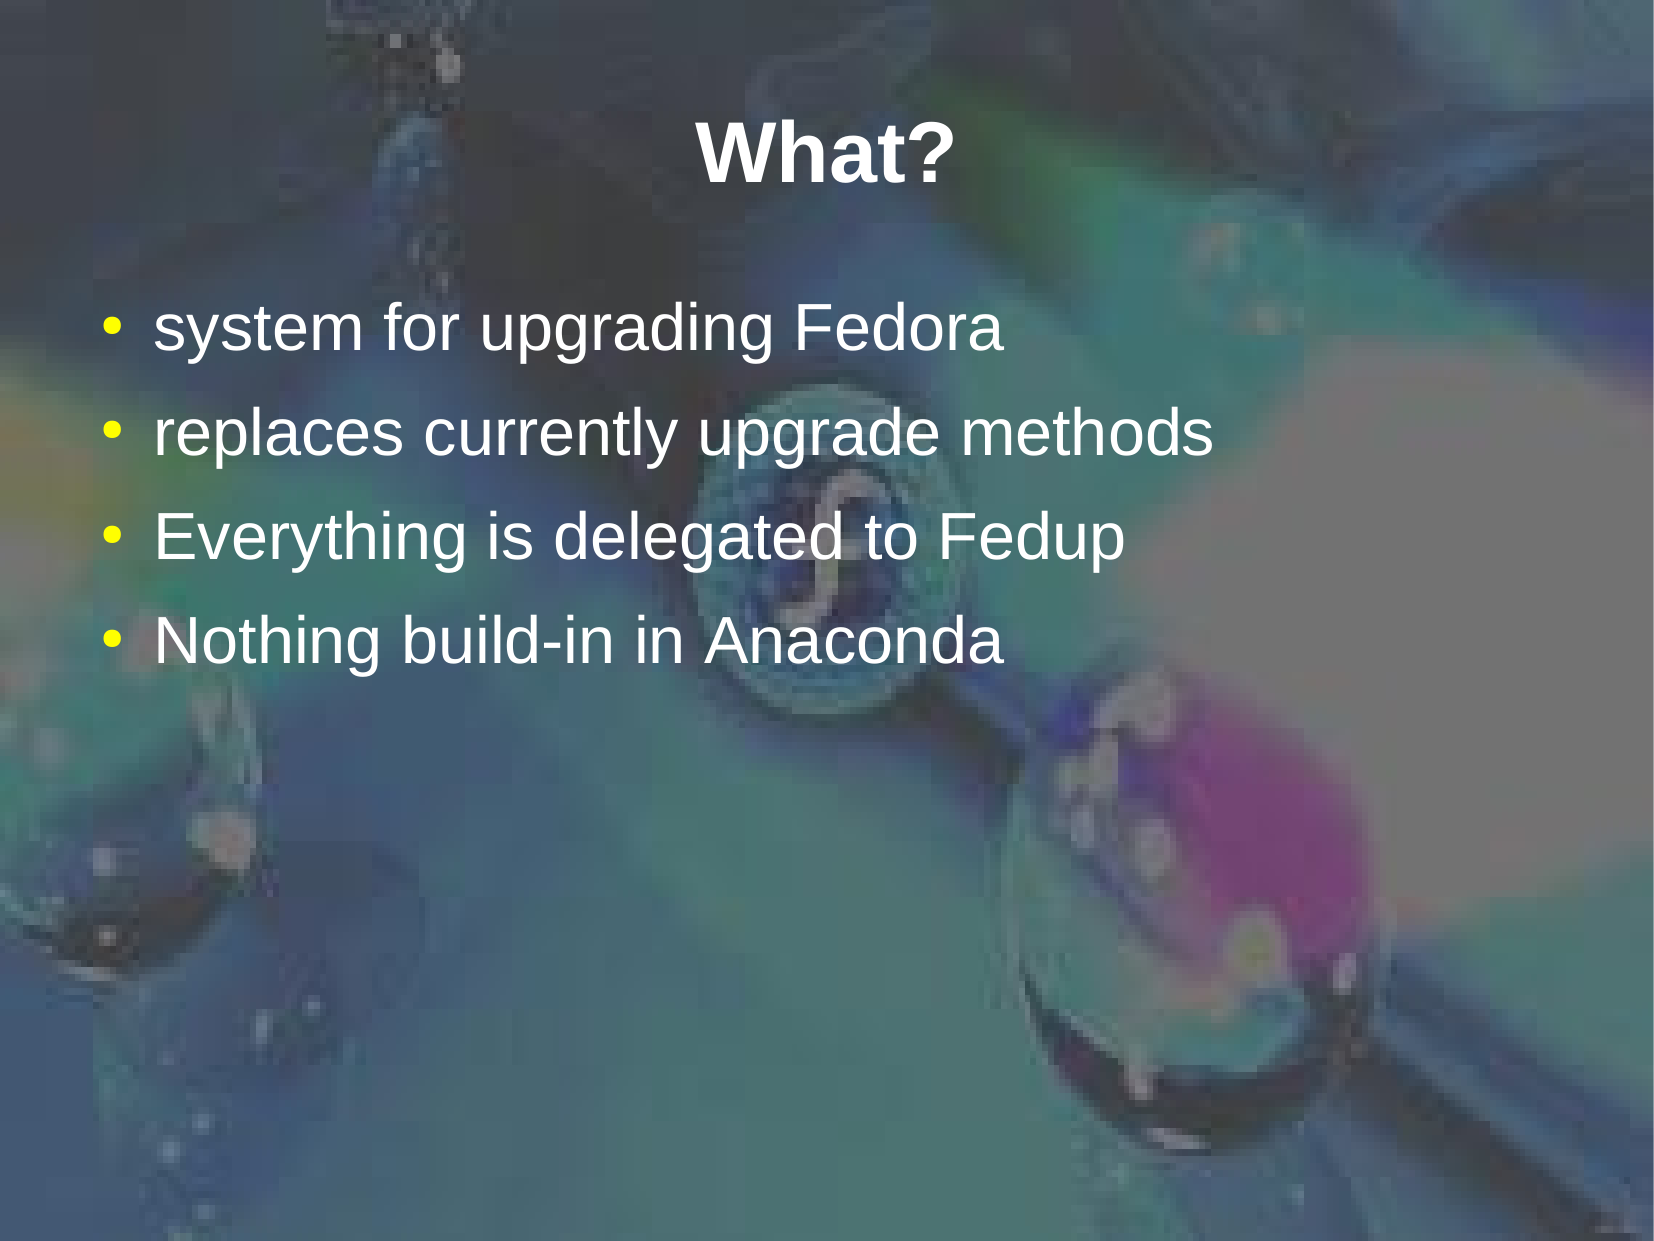

# What?
system for upgrading Fedora
replaces currently upgrade methods
Everything is delegated to Fedup
Nothing build-in in Anaconda